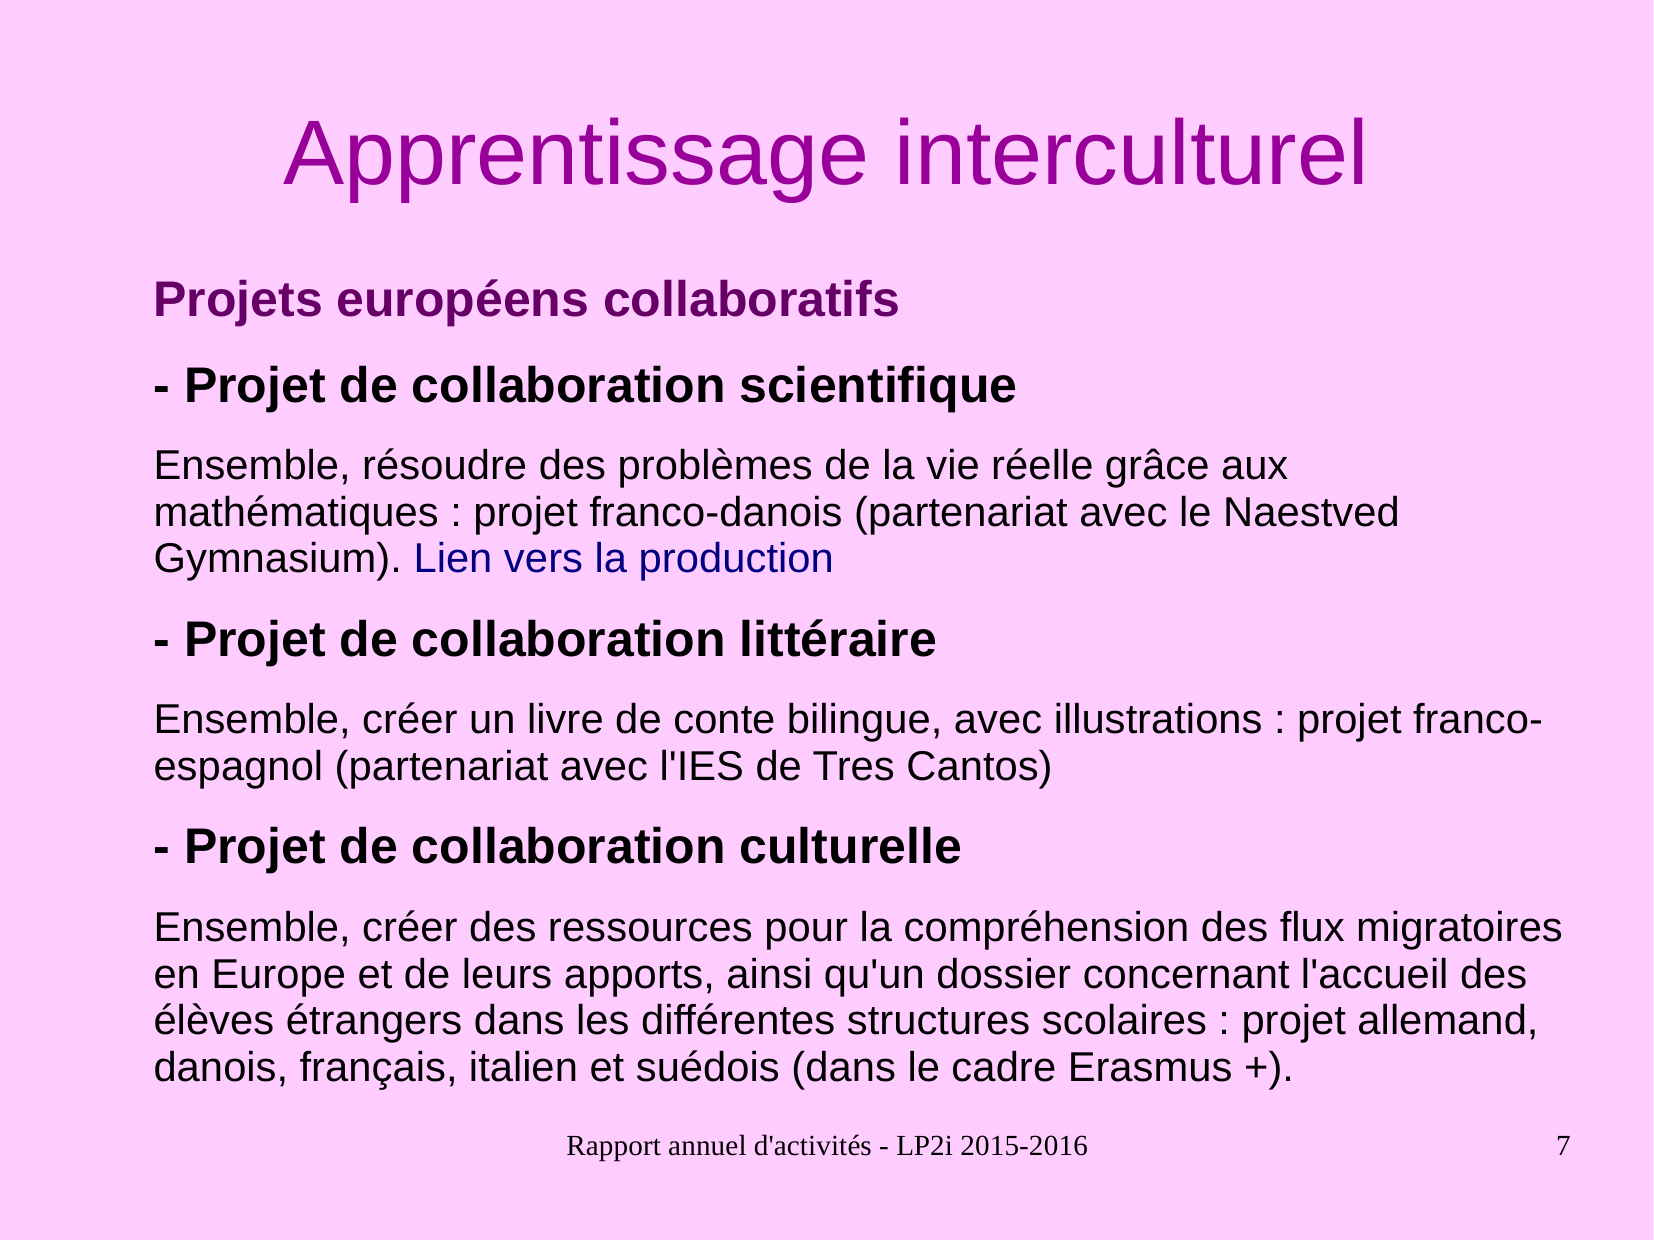

# Apprentissage interculturel
Projets européens collaboratifs
- Projet de collaboration scientifique
Ensemble, résoudre des problèmes de la vie réelle grâce aux mathématiques : projet franco-danois (partenariat avec le Naestved Gymnasium). Lien vers la production
- Projet de collaboration littéraire
Ensemble, créer un livre de conte bilingue, avec illustrations : projet franco-espagnol (partenariat avec l'IES de Tres Cantos)
- Projet de collaboration culturelle
Ensemble, créer des ressources pour la compréhension des flux migratoires en Europe et de leurs apports, ainsi qu'un dossier concernant l'accueil des élèves étrangers dans les différentes structures scolaires : projet allemand, danois, français, italien et suédois (dans le cadre Erasmus +).
Rapport annuel d'activités - LP2i 2015-2016
7